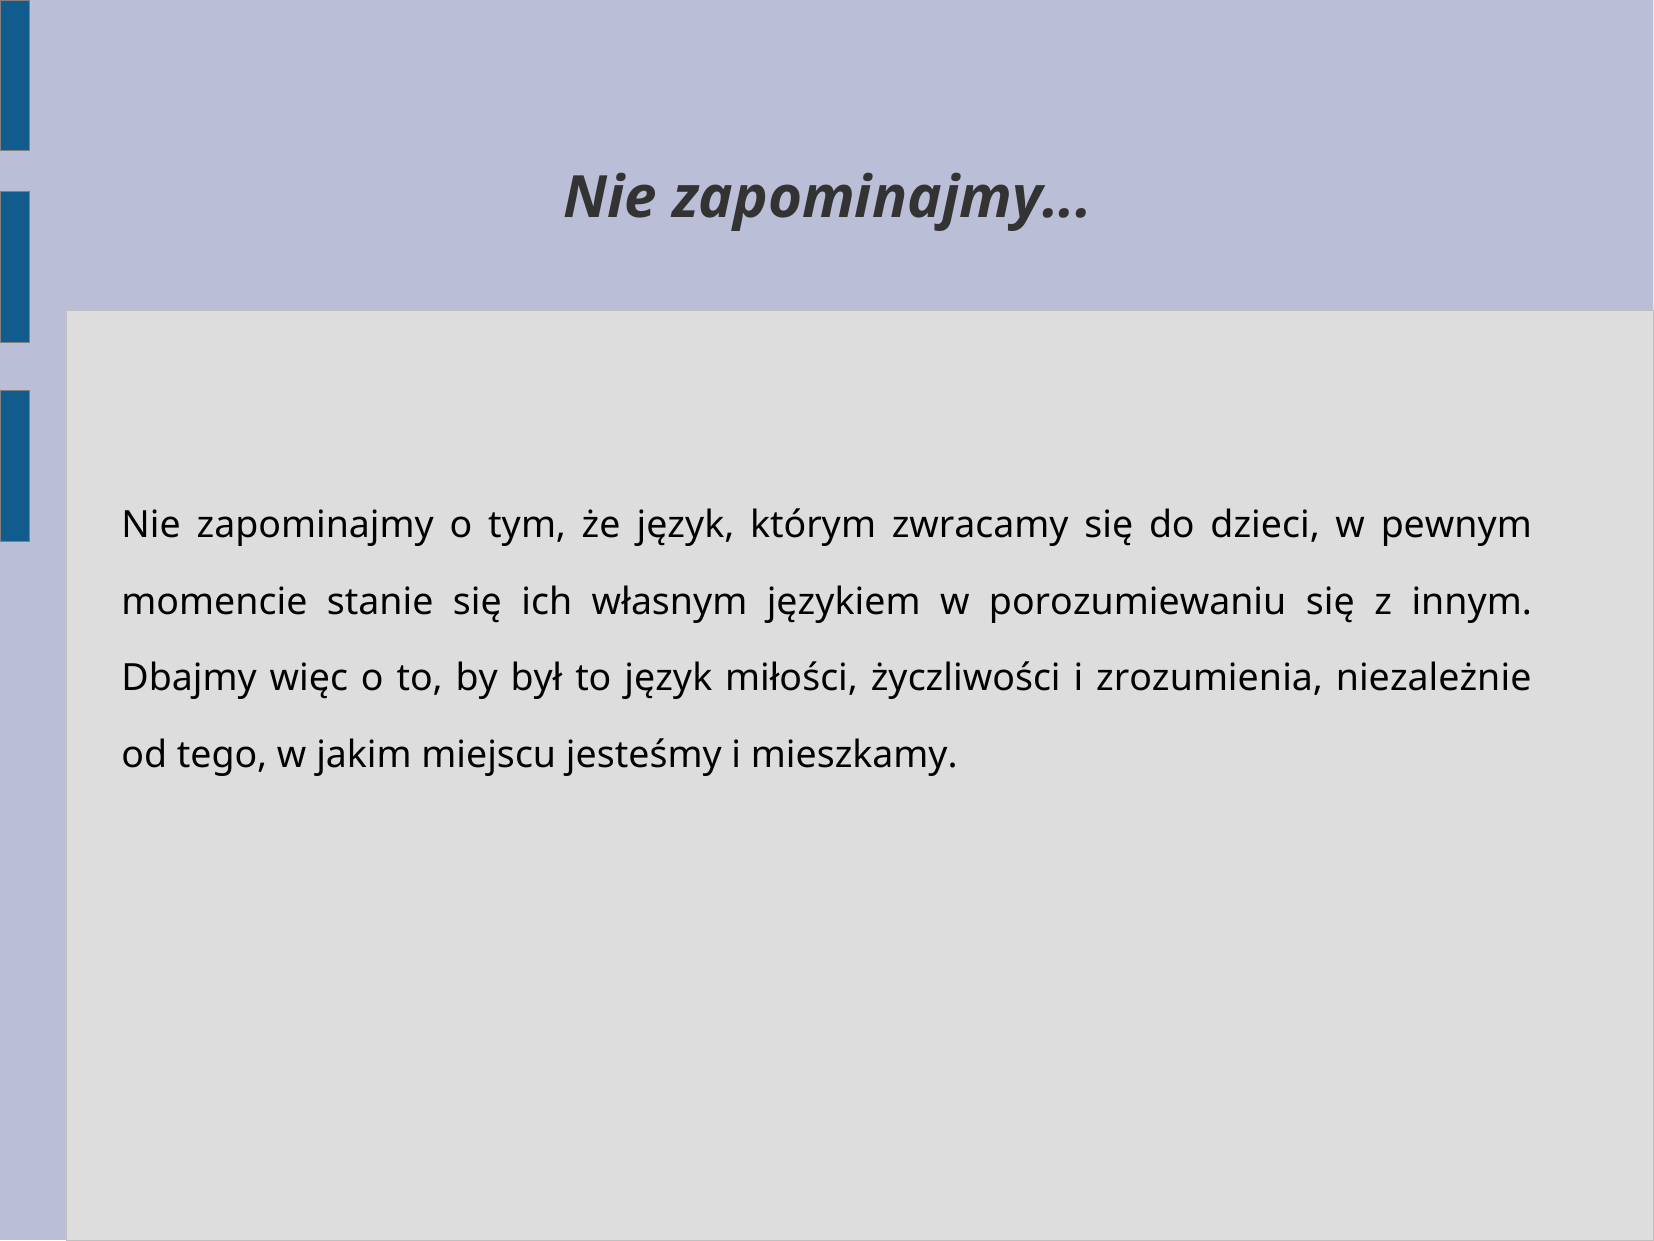

# Nie zapominajmy...
Nie zapominajmy o tym, że język, którym zwracamy się do dzieci, w pewnym momencie stanie się ich własnym językiem w porozumiewaniu się z innym. Dbajmy więc o to, by był to język miłości, życzliwości i zrozumienia, niezależnie od tego, w jakim miejscu jesteśmy i mieszkamy.